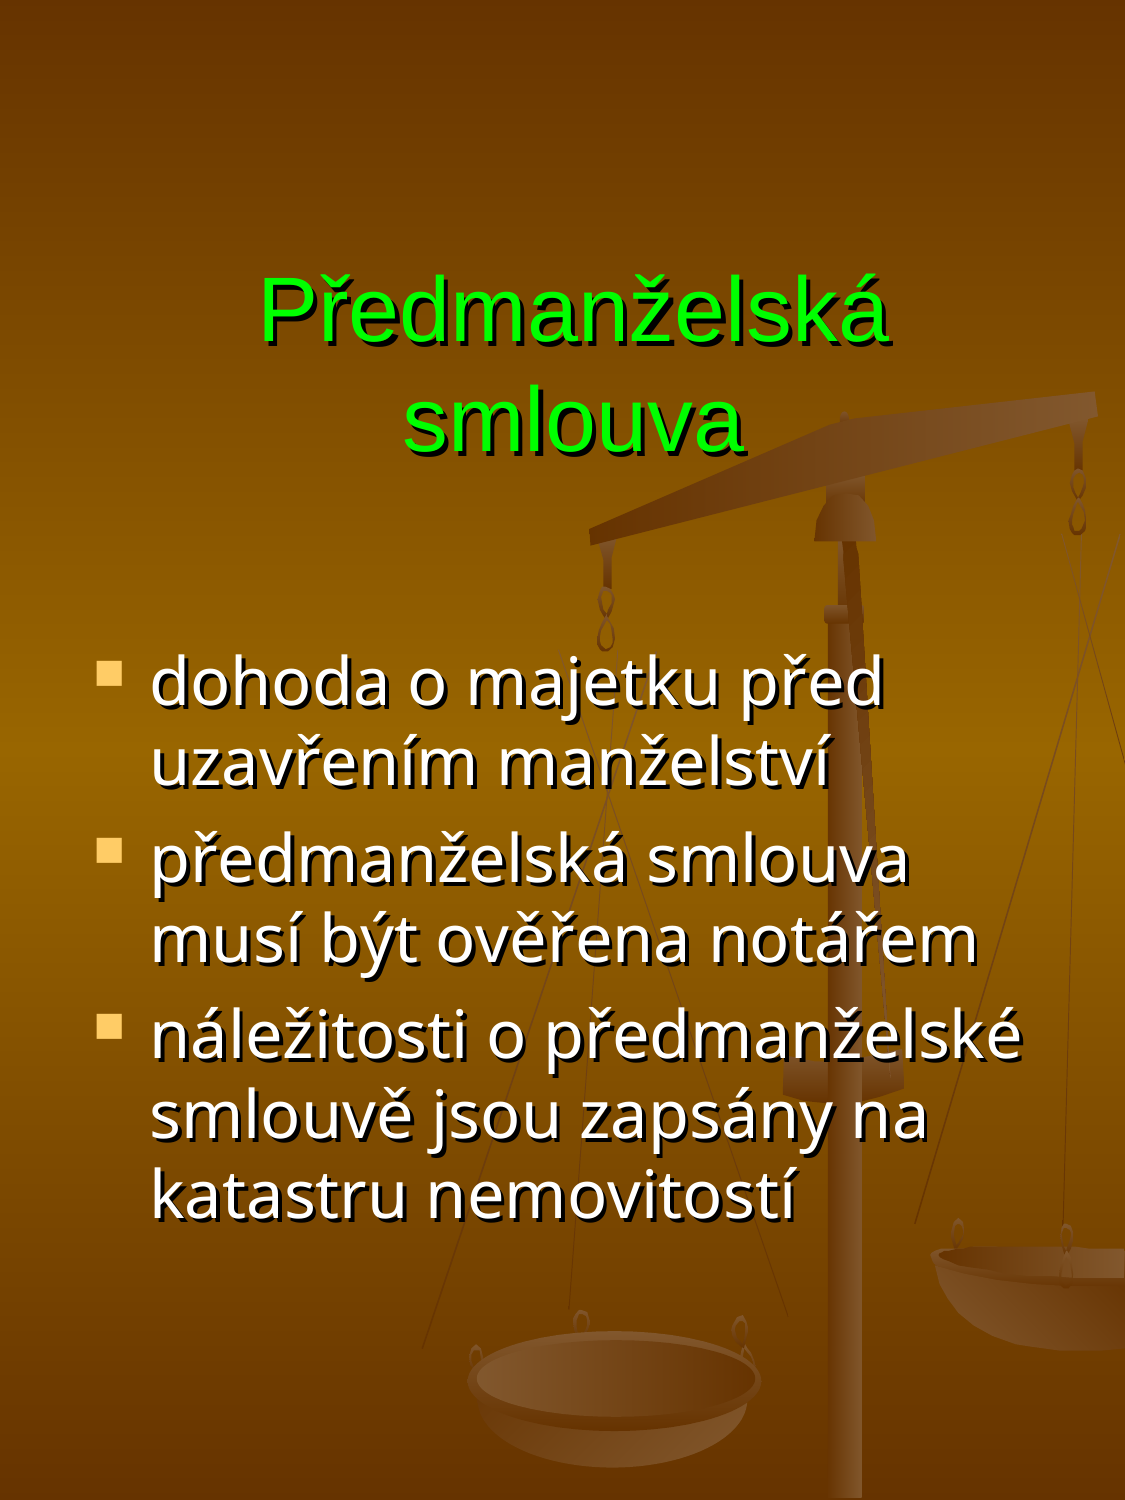

# Předmanželská smlouva
dohoda o majetku před uzavřením manželství
předmanželská smlouva musí být ověřena notářem
náležitosti o předmanželské smlouvě jsou zapsány na katastru nemovitostí